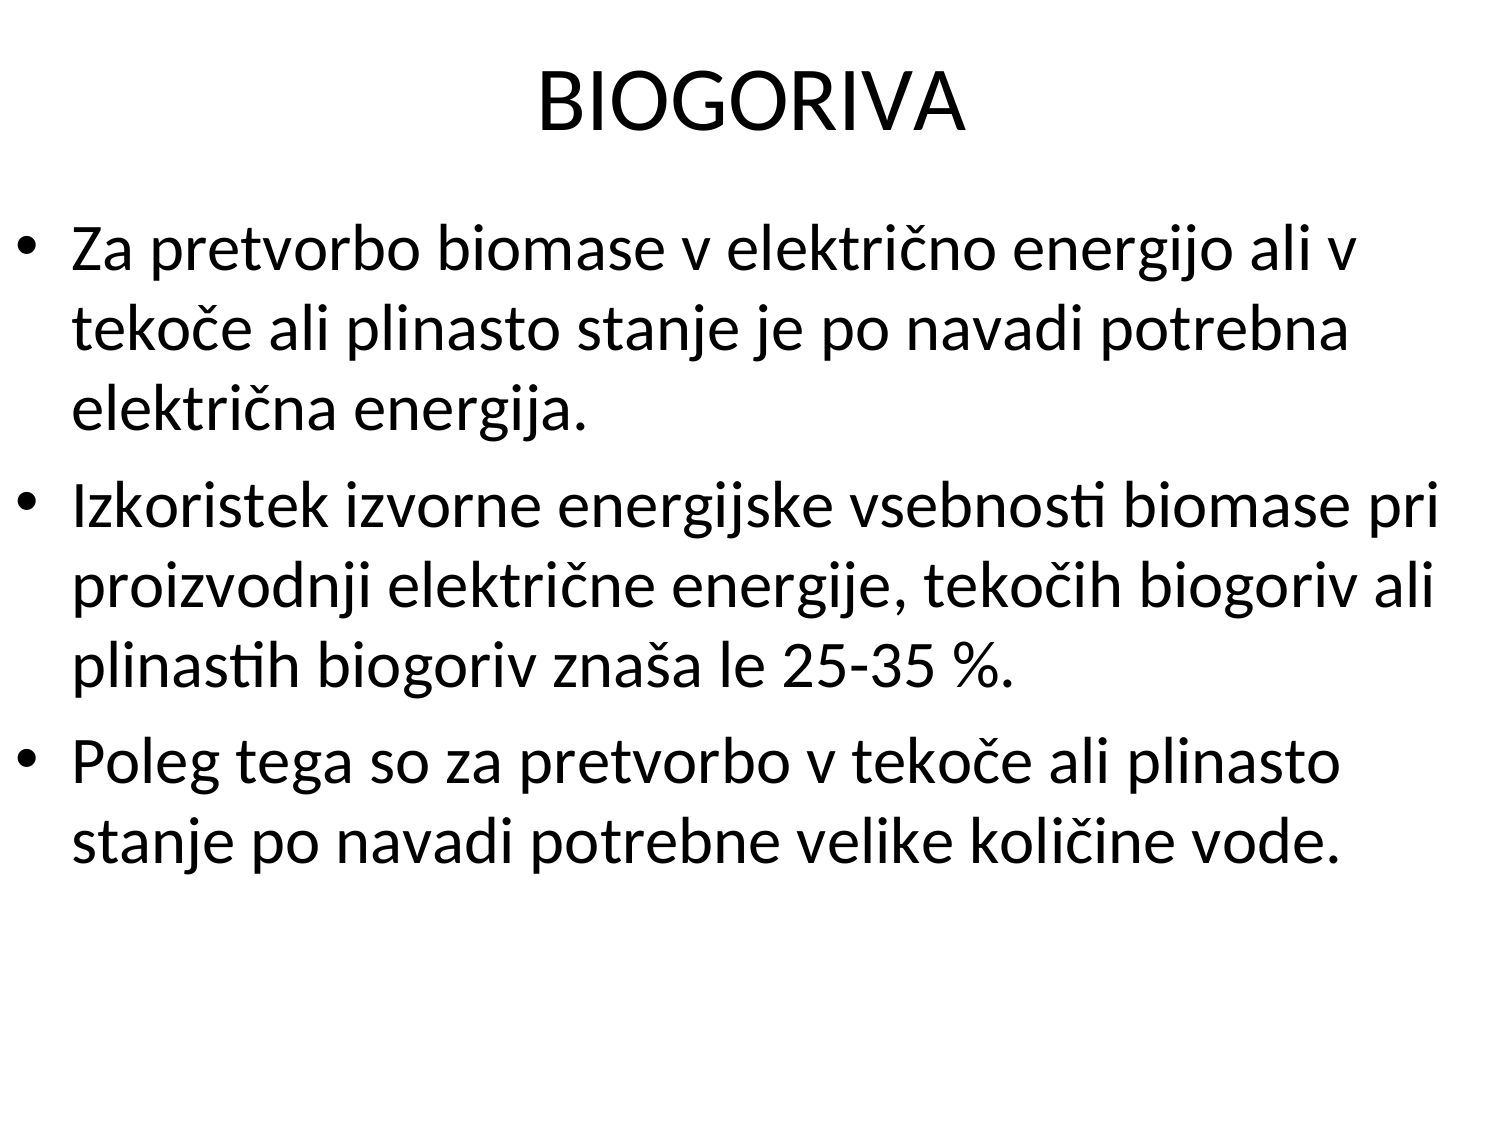

BIOGORIVA
Za pretvorbo biomase v električno energijo ali v tekoče ali plinasto stanje je po navadi potrebna električna energija.
Izkoristek izvorne energijske vsebnosti biomase pri proizvodnji električne energije, tekočih biogoriv ali plinastih biogoriv znaša le 25-35 %.
Poleg tega so za pretvorbo v tekoče ali plinasto stanje po navadi potrebne velike količine vode.